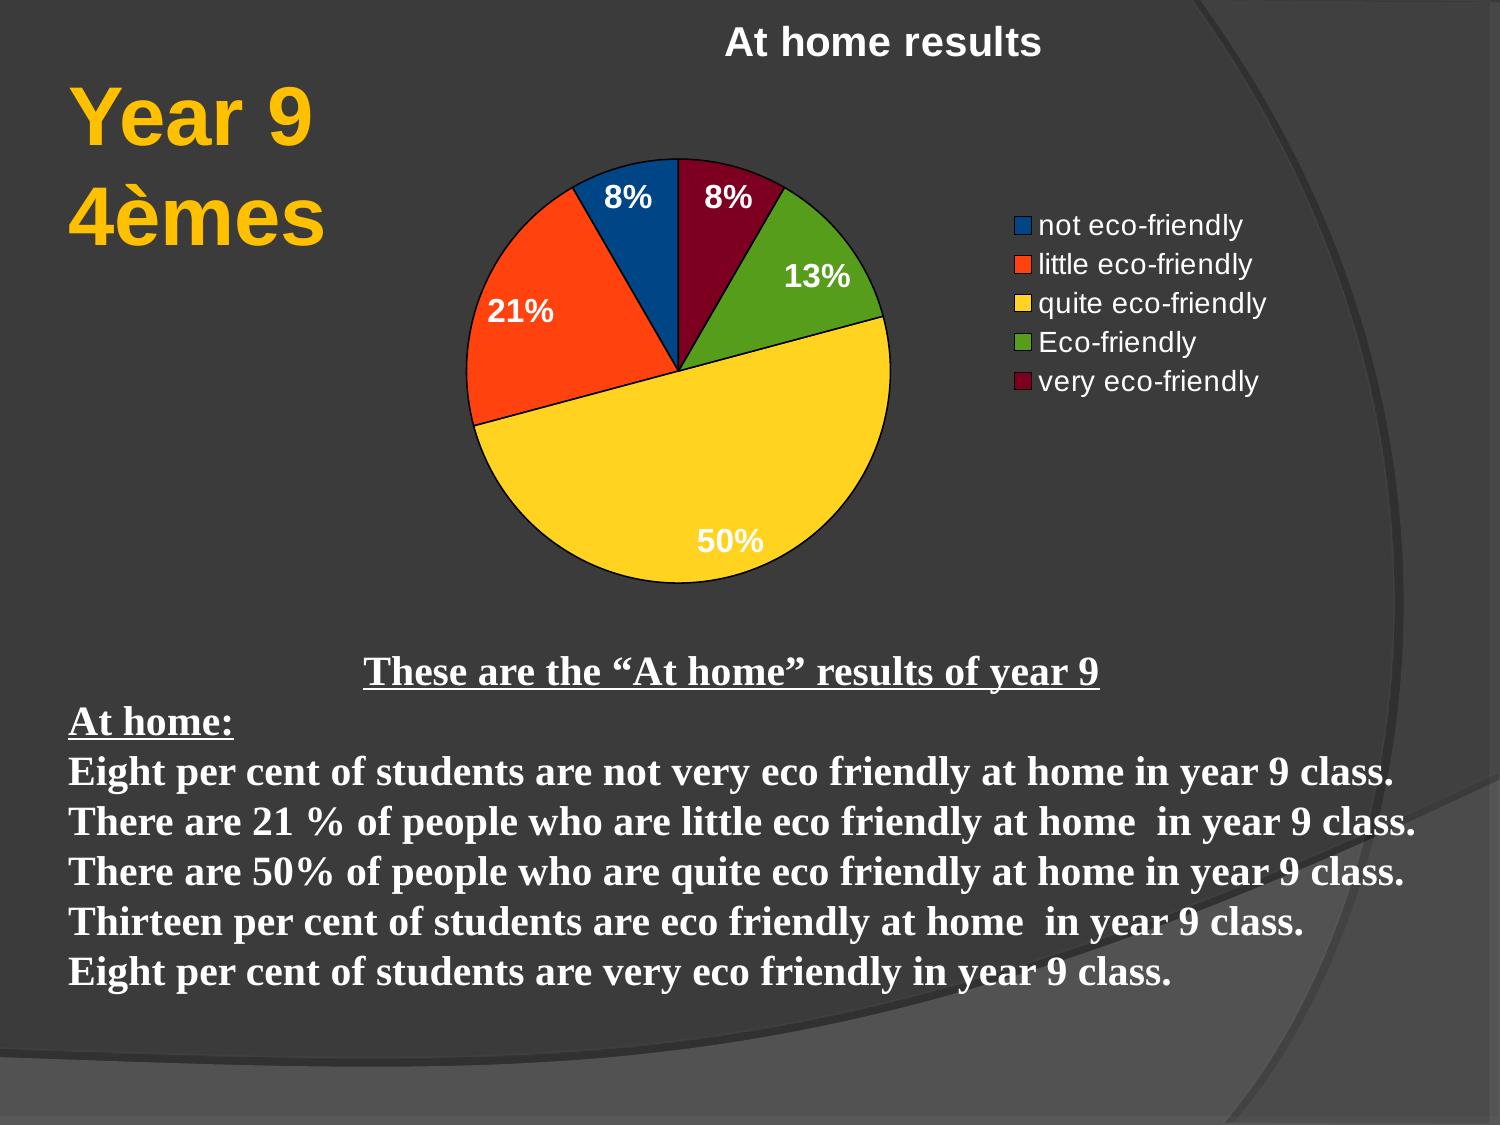

### Chart: At home results
| Category | Colonne C |
|---|---|
| not eco-friendly | 2.0 |
| little eco-friendly | 5.0 |
| quite eco-friendly | 12.0 |
| Eco-friendly | 3.0 |
| very eco-friendly | 2.0 |Year 9 4èmes
				These are the “At home” results of year 9
At home:
Eight per cent of students are not very eco friendly at home in year 9 class.
There are 21 % of people who are little eco friendly at home in year 9 class.
There are 50% of people who are quite eco friendly at home in year 9 class.
Thirteen per cent of students are eco friendly at home in year 9 class.
Eight per cent of students are very eco friendly in year 9 class.